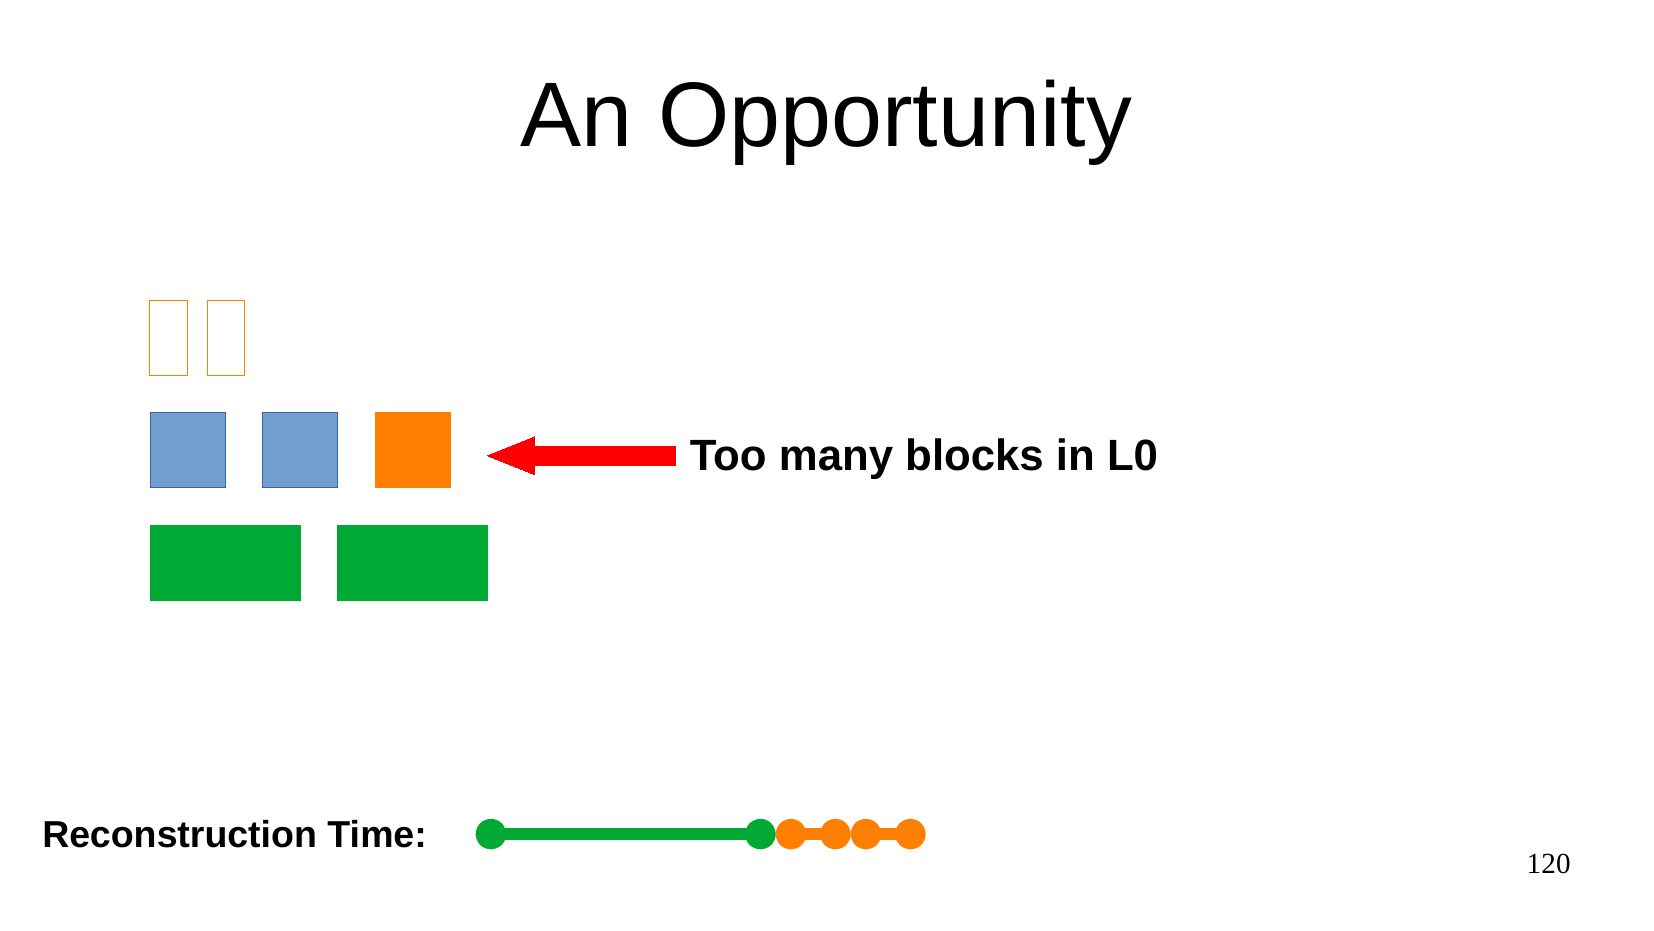

# An Opportunity
Too many blocks in L0
Reconstruction Time:
120